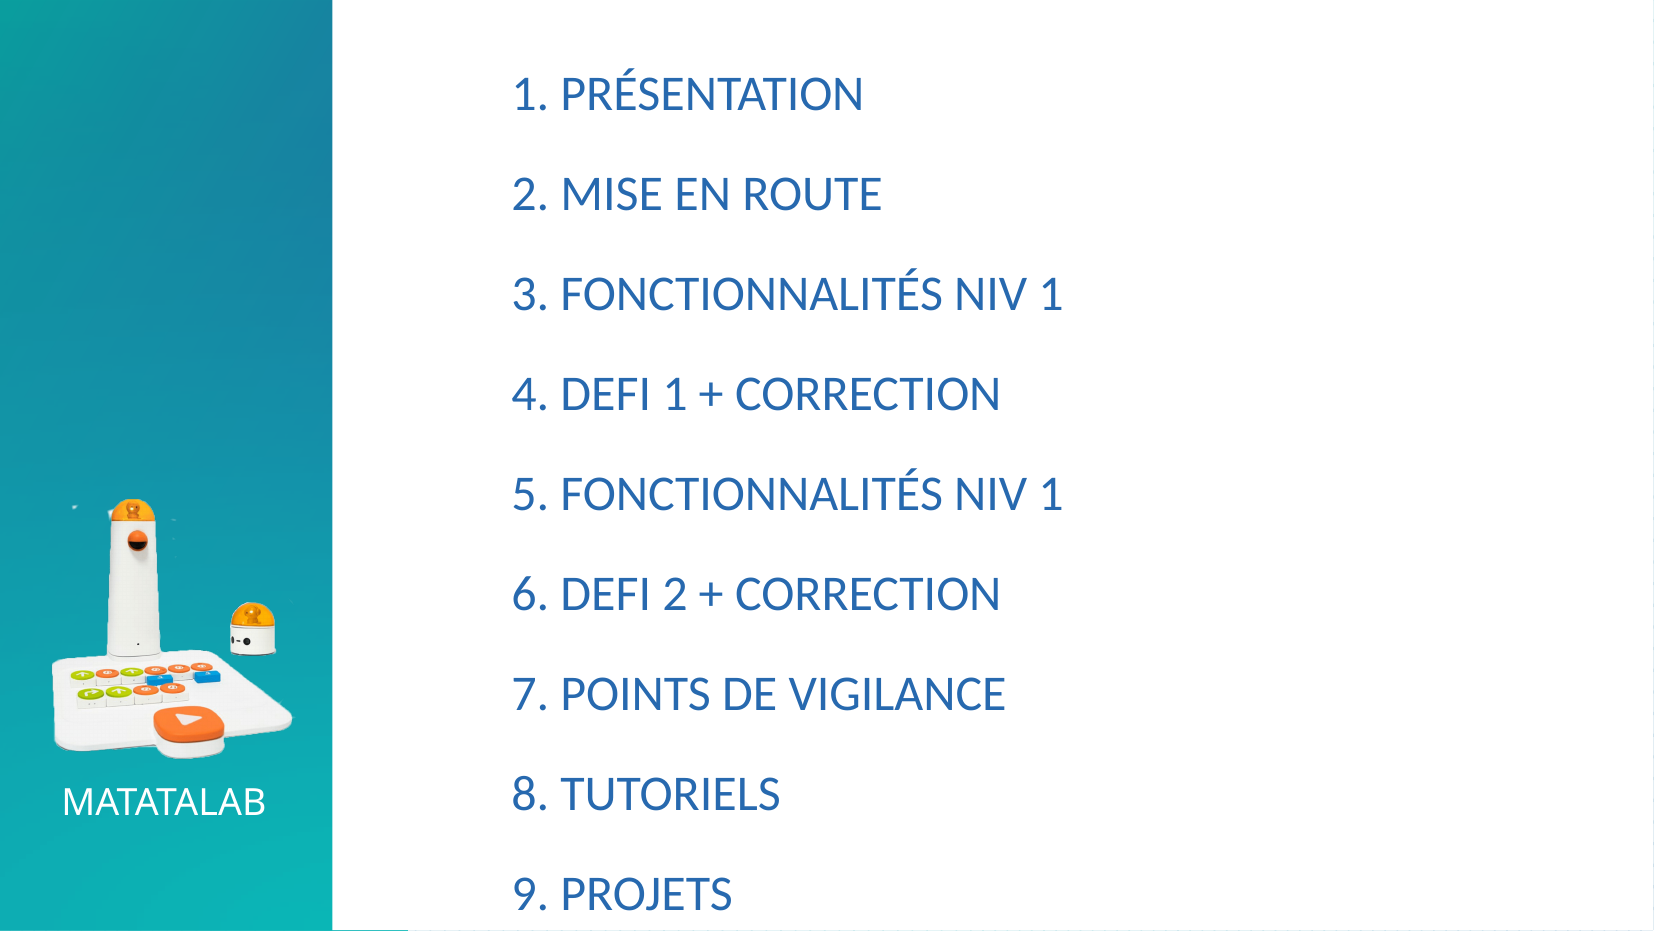

PRÉSENTATION
 MISE EN ROUTE
 FONCTIONNALITÉS NIV 1
 DEFI 1 + CORRECTION
 FONCTIONNALITÉS NIV 1
 DEFI 2 + CORRECTION
 POINTS DE VIGILANCE
 TUTORIELS
 PROJETS
MATATALAB